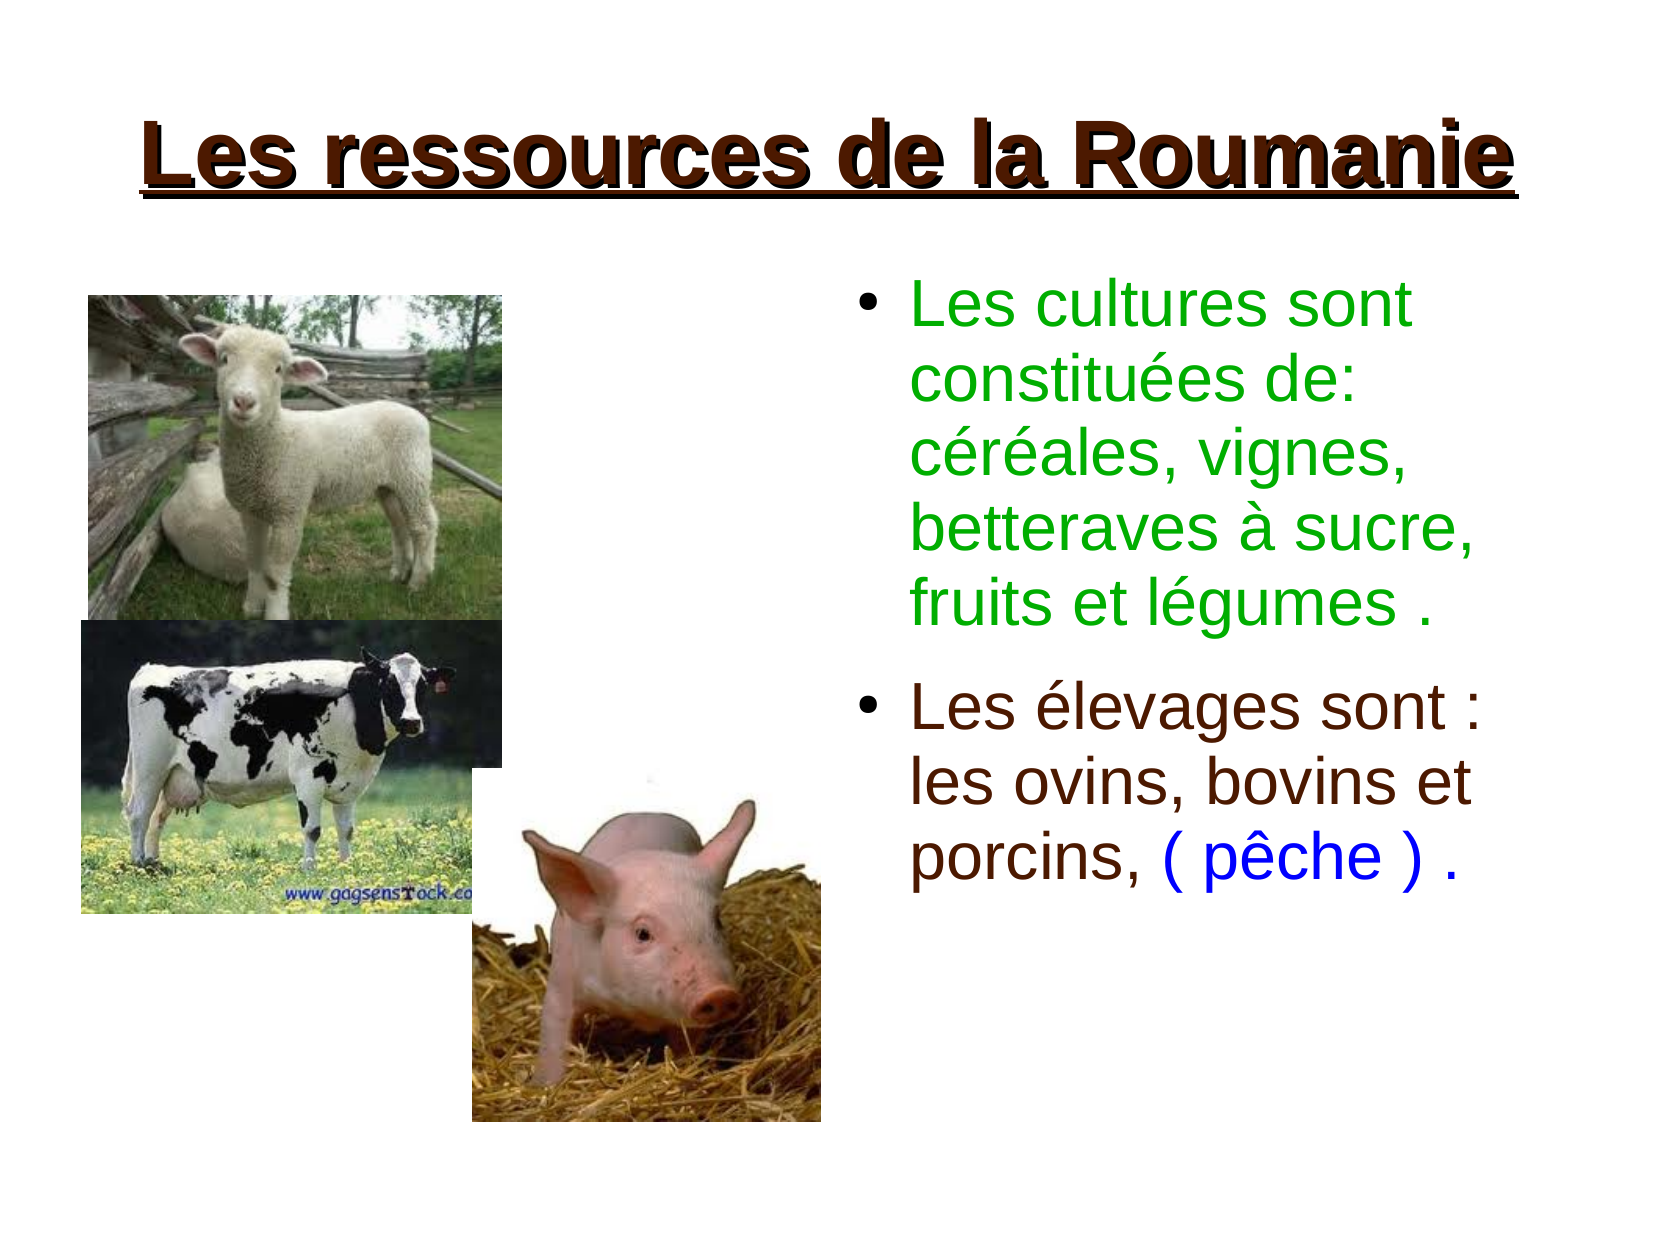

# Les ressources de la Roumanie
Les cultures sont constituées de: céréales, vignes, betteraves à sucre, fruits et légumes .
Les élevages sont : les ovins, bovins et porcins, ( pêche ) .